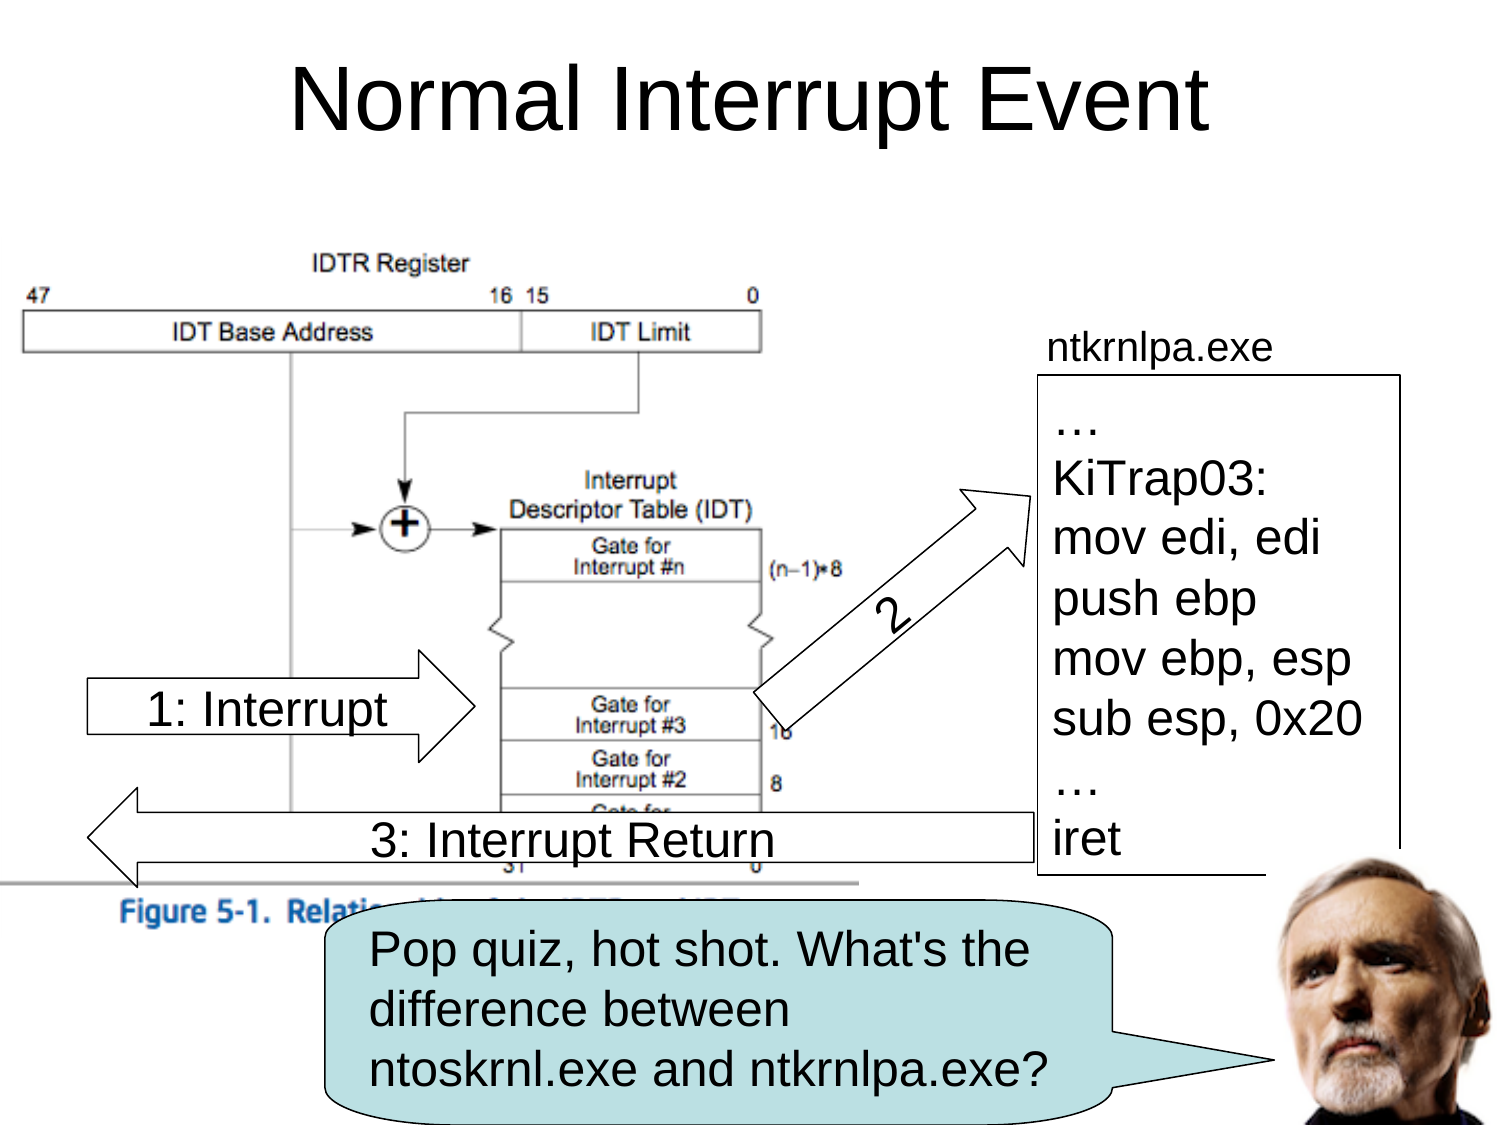

# Normal Interrupt Event
ntkrnlpa.exe
…
KiTrap03:
mov edi, edi
push ebp
mov ebp, esp
sub esp, 0x20
…
iret
2
1: Interrupt
3: Interrupt Return
Pop quiz, hot shot. What's the difference between ntoskrnl.exe and ntkrnlpa.exe?